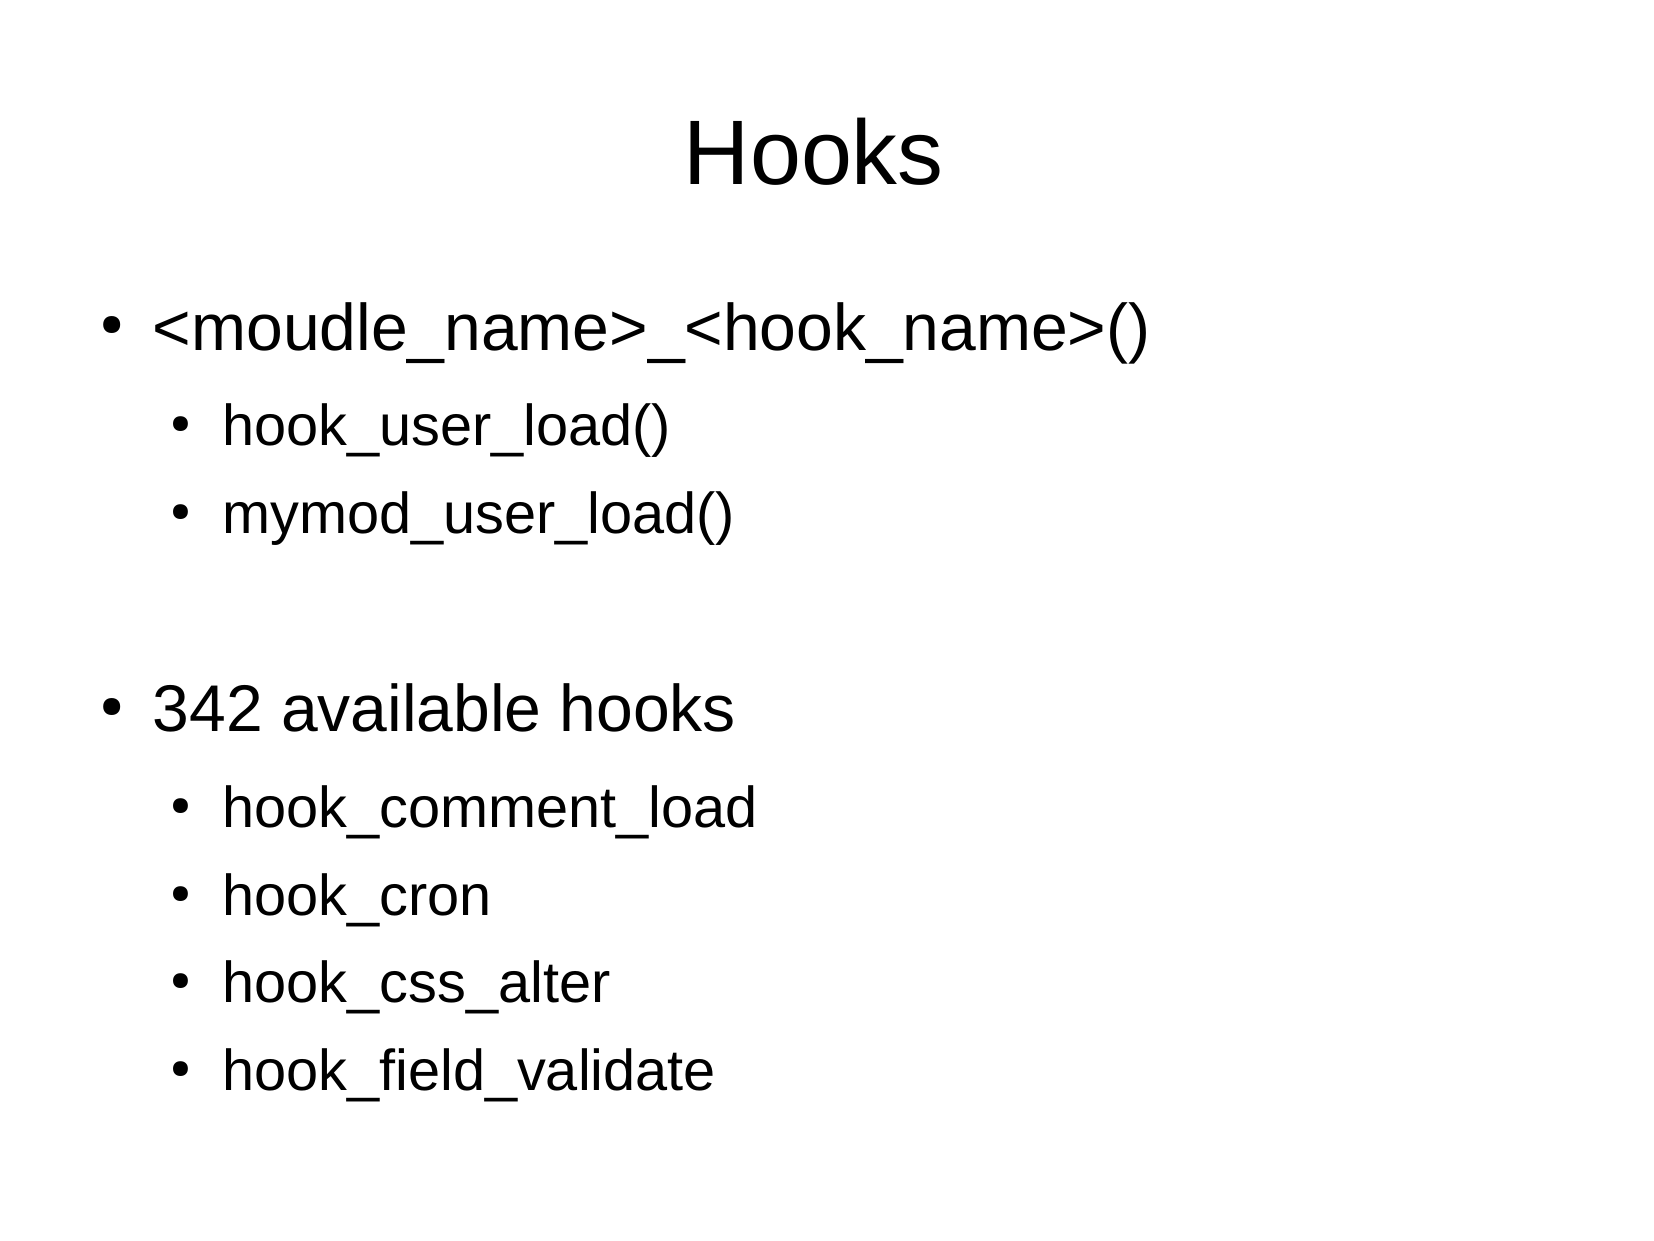

# Hooks
<moudle_name>_<hook_name>()
hook_user_load()
mymod_user_load()
342 available hooks
hook_comment_load
hook_cron
hook_css_alter
hook_field_validate